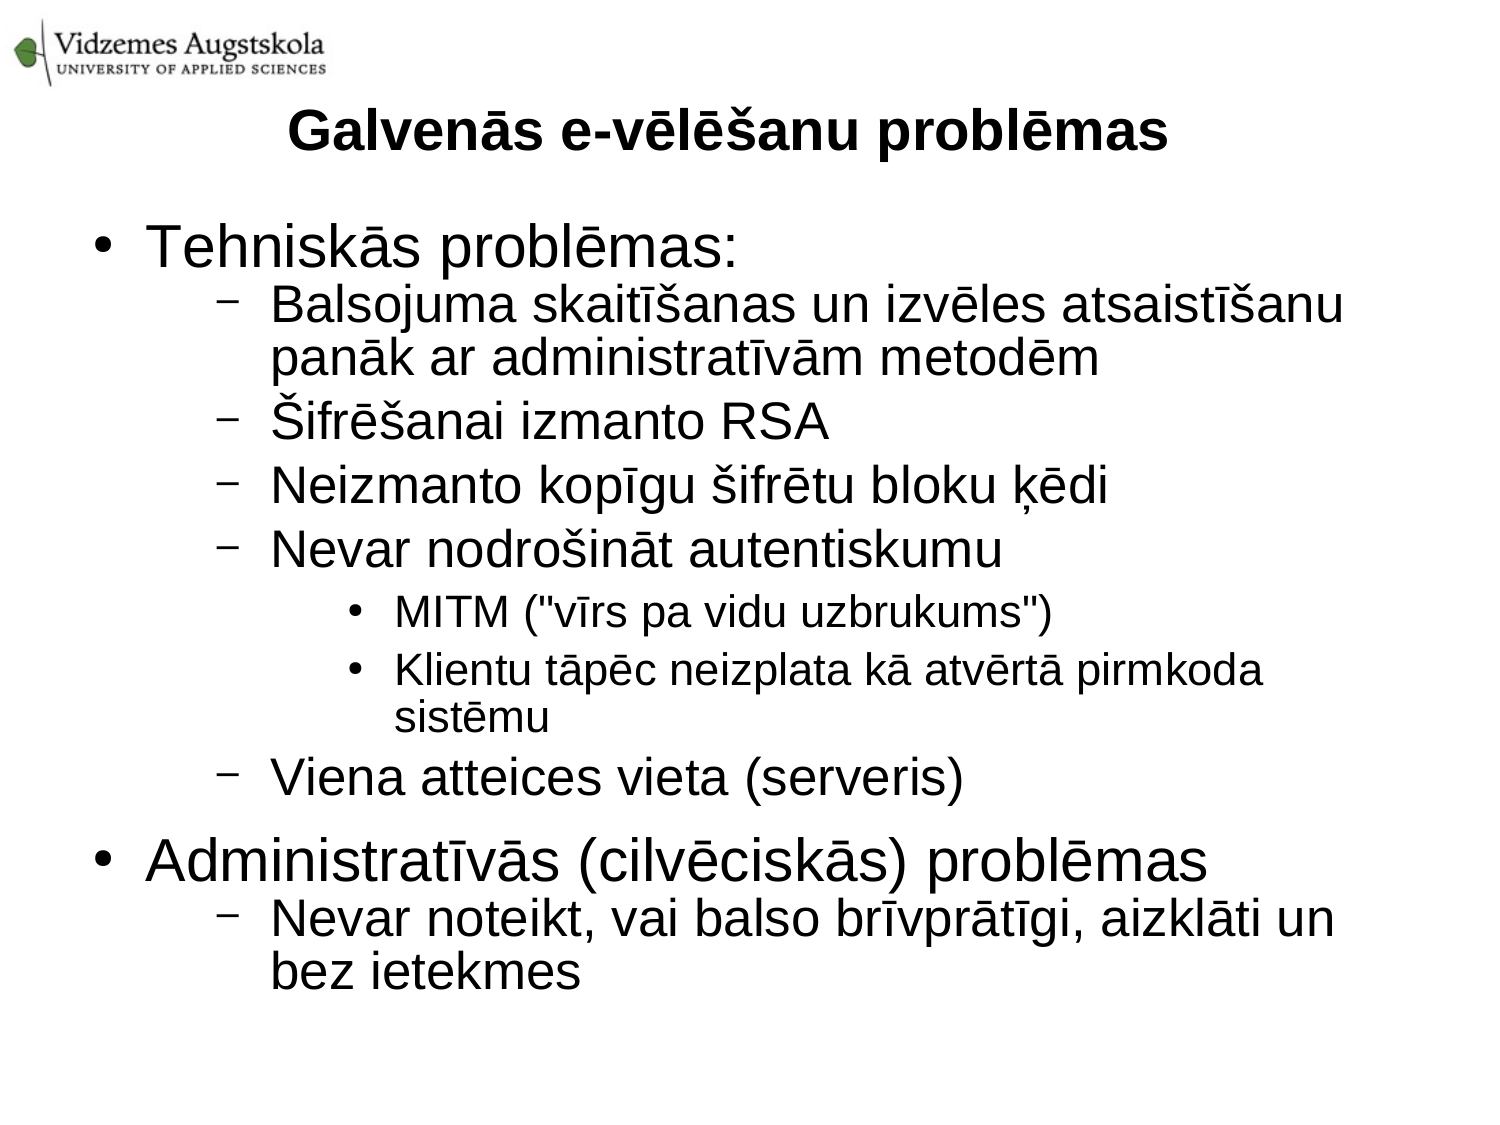

# Galvenās e-vēlēšanu problēmas
Tehniskās problēmas:
Balsojuma skaitīšanas un izvēles atsaistīšanu panāk ar administratīvām metodēm
Šifrēšanai izmanto RSA
Neizmanto kopīgu šifrētu bloku ķēdi
Nevar nodrošināt autentiskumu
MITM ("vīrs pa vidu uzbrukums")
Klientu tāpēc neizplata kā atvērtā pirmkoda sistēmu
Viena atteices vieta (serveris)
Administratīvās (cilvēciskās) problēmas
Nevar noteikt, vai balso brīvprātīgi, aizklāti un bez ietekmes